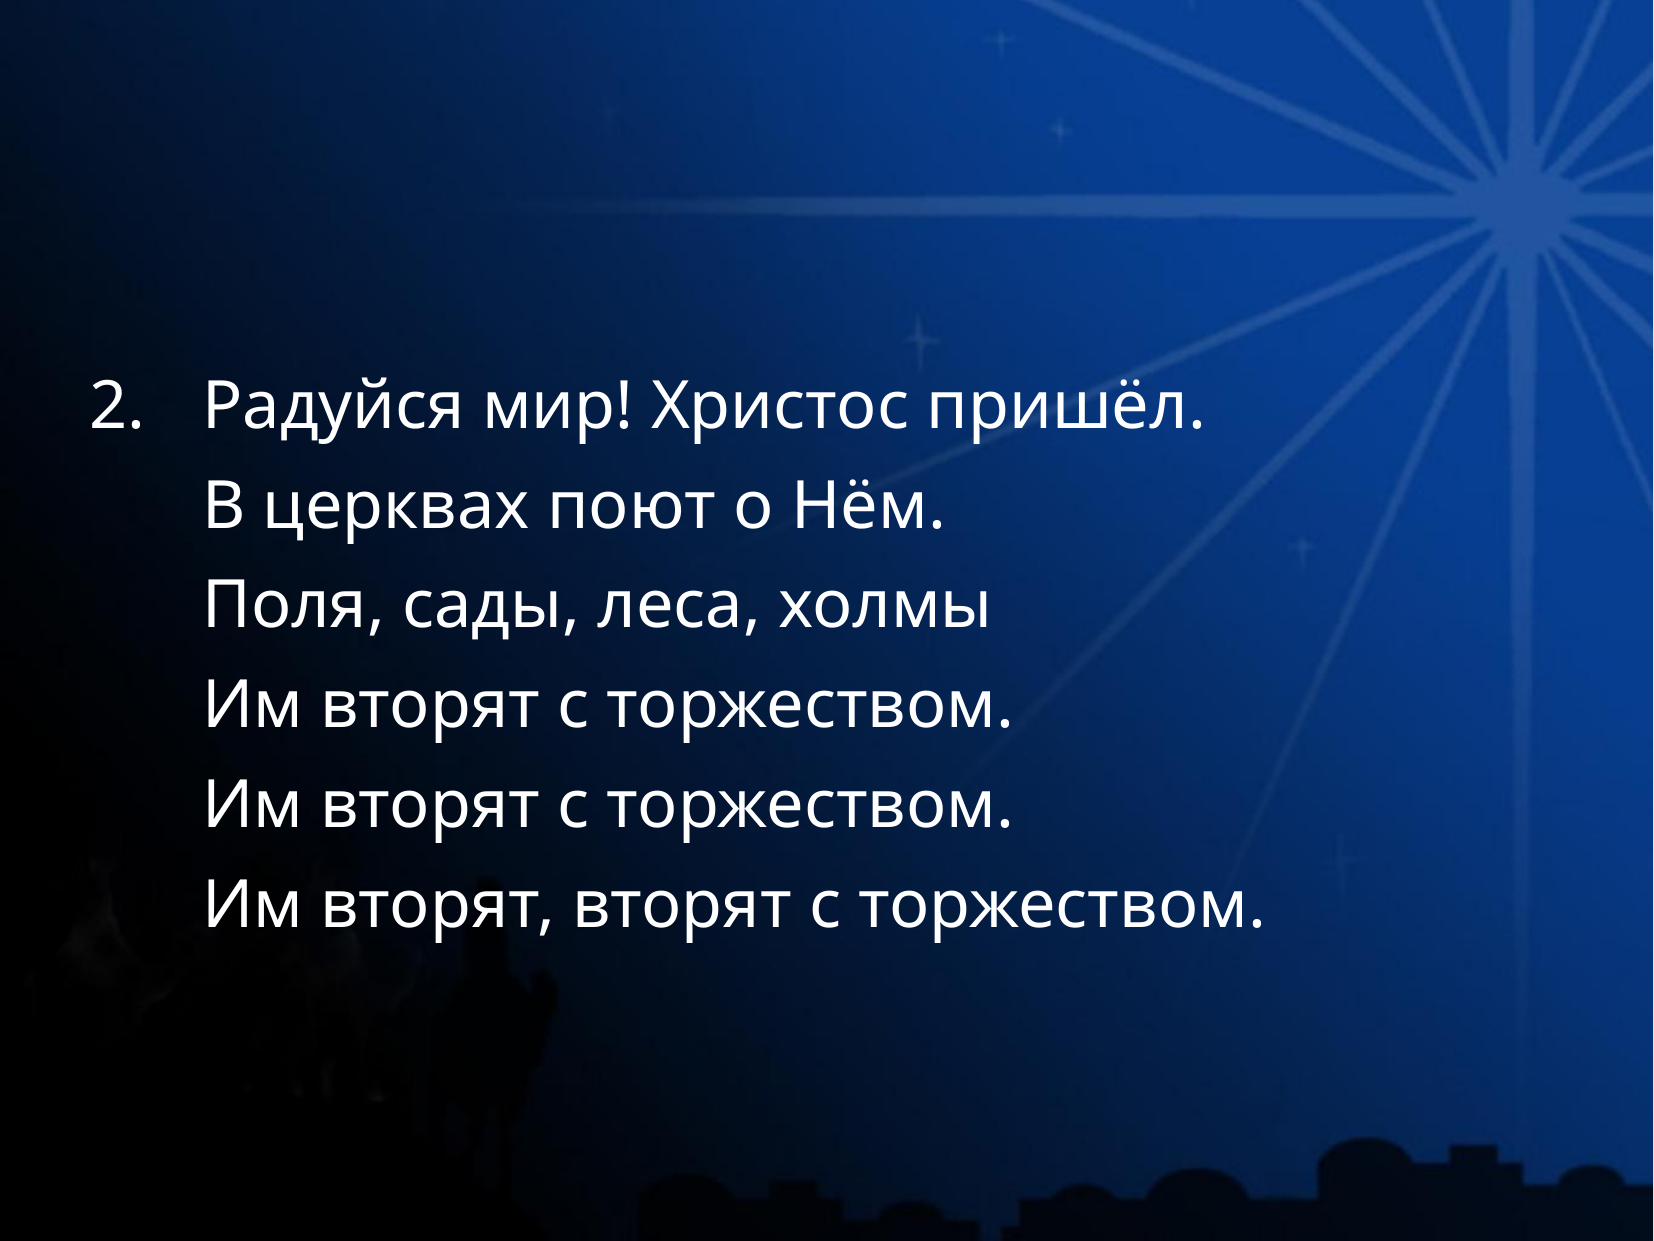

2.	Радуйся мир! Христос пришёл.
	В церквах поют о Нём.
	Поля, сады, леса, холмы
	Им вторят с торжеством.
	Им вторят с торжеством.
	Им вторят, вторят с торжеством.